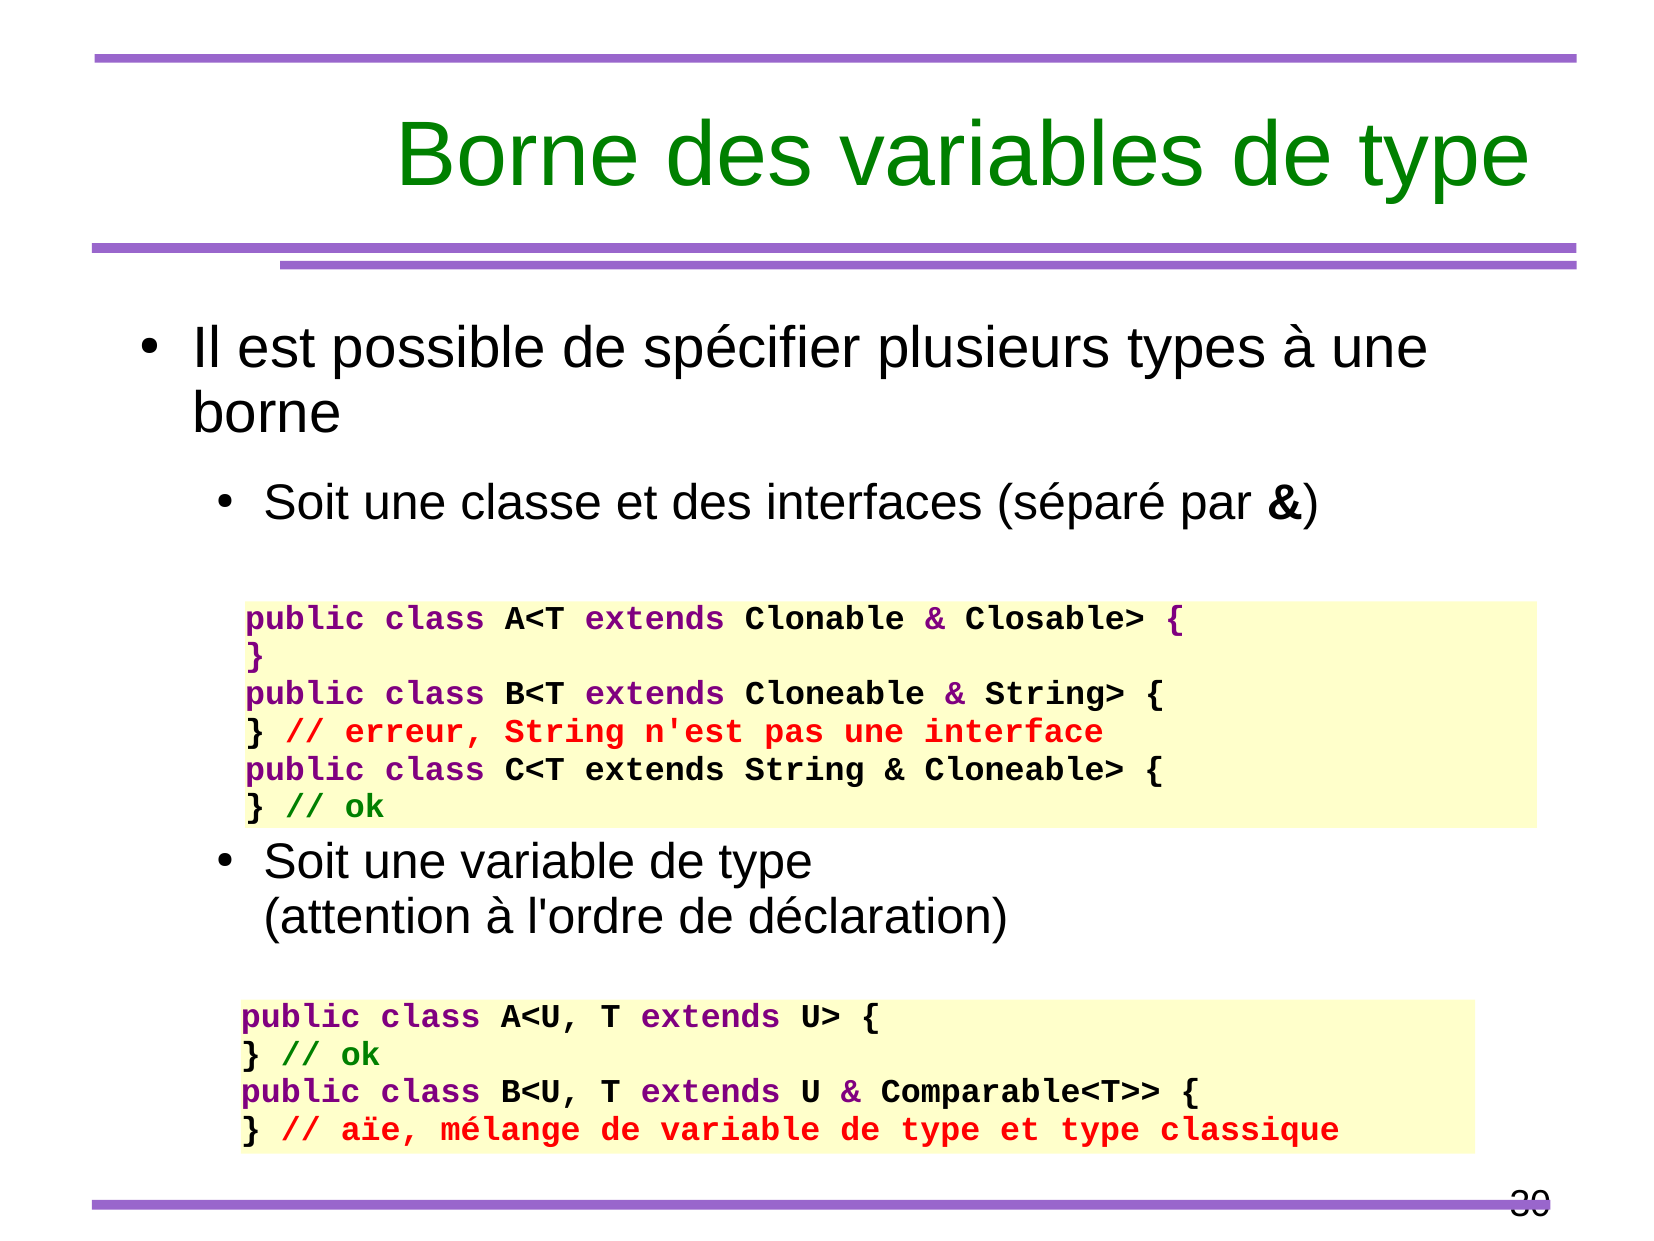

# Borne des variables de type
Il est possible de spécifier plusieurs types à une borne
Soit une classe et des interfaces (séparé par &)
Soit une variable de type
(attention à l'ordre de déclaration)
public class A<T extends Clonable & Closable> {
}
public class B<T extends Cloneable & String> {
} // erreur, String n'est pas une interface
public class C<T extends String & Cloneable> {
} // ok
public class A<U, T extends U> {
} // ok
public class B<U, T extends U & Comparable<T>> {
} // aïe, mélange de variable de type et type classique